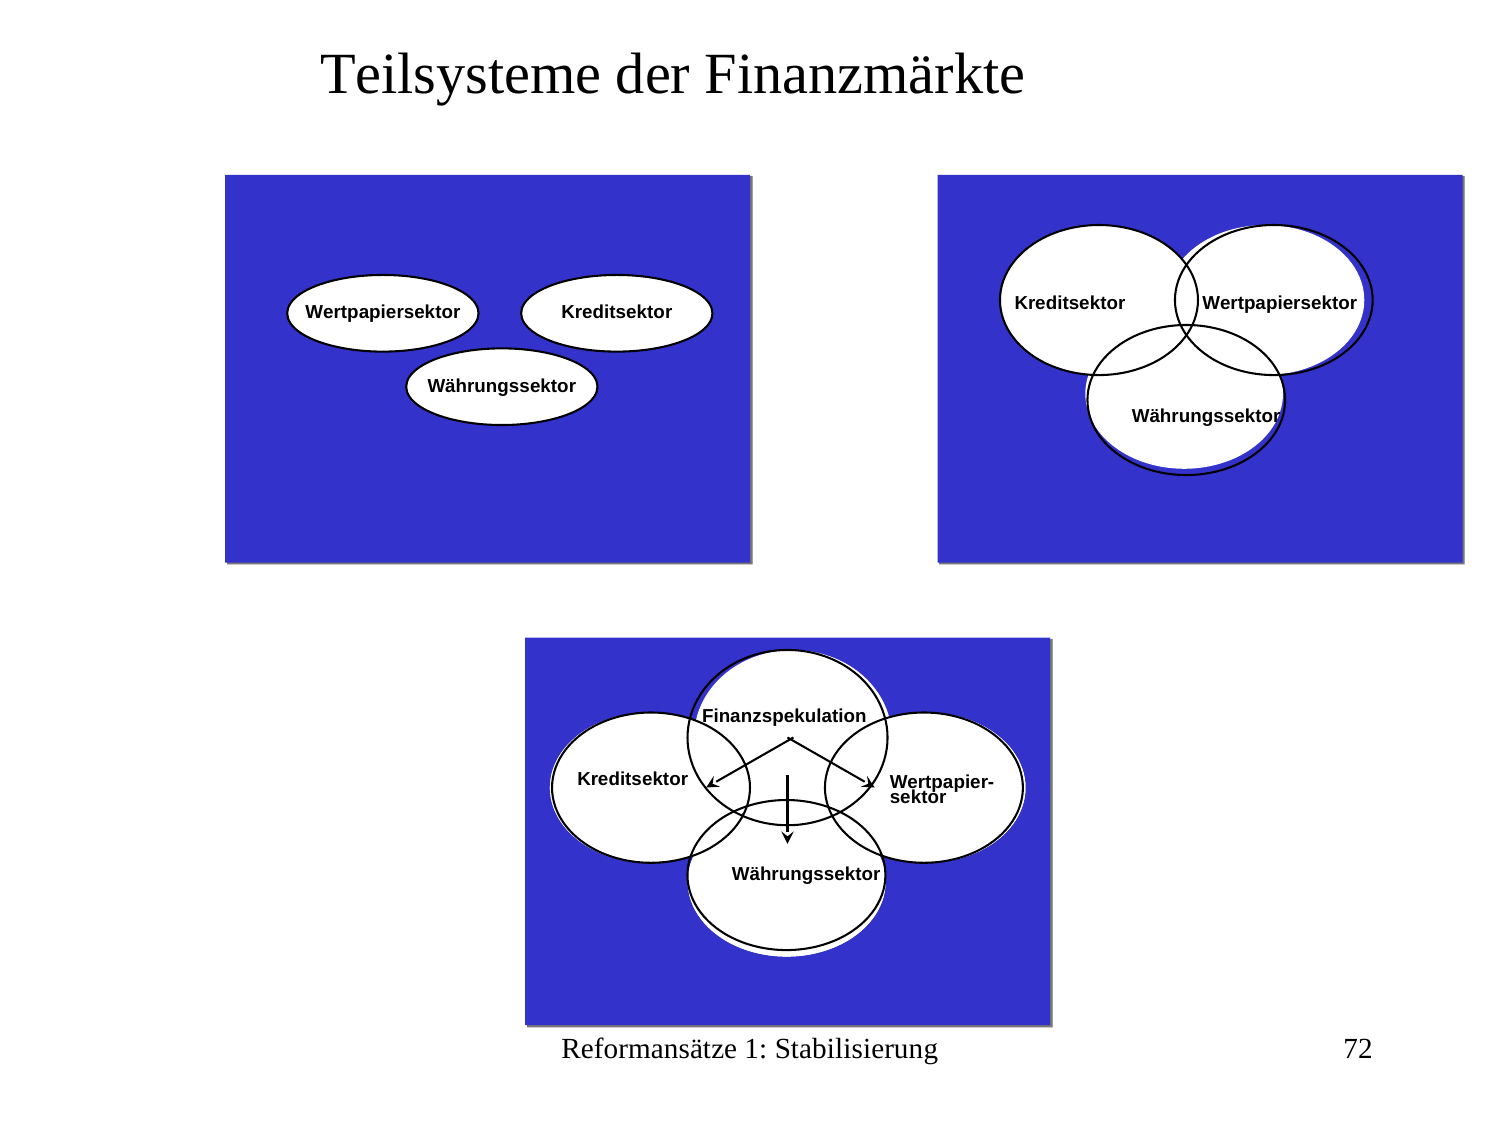

Teilsysteme der Finanzmärkte
Wertpapiersektor
Kreditsektor
Währungssektor
Kreditsektor
Wertpapiersektor
Währungssektor
Finanzspekulation
Kreditsektor
Wertpapier-sektor
Währungssektor
Reformansätze 1: Stabilisierung
72